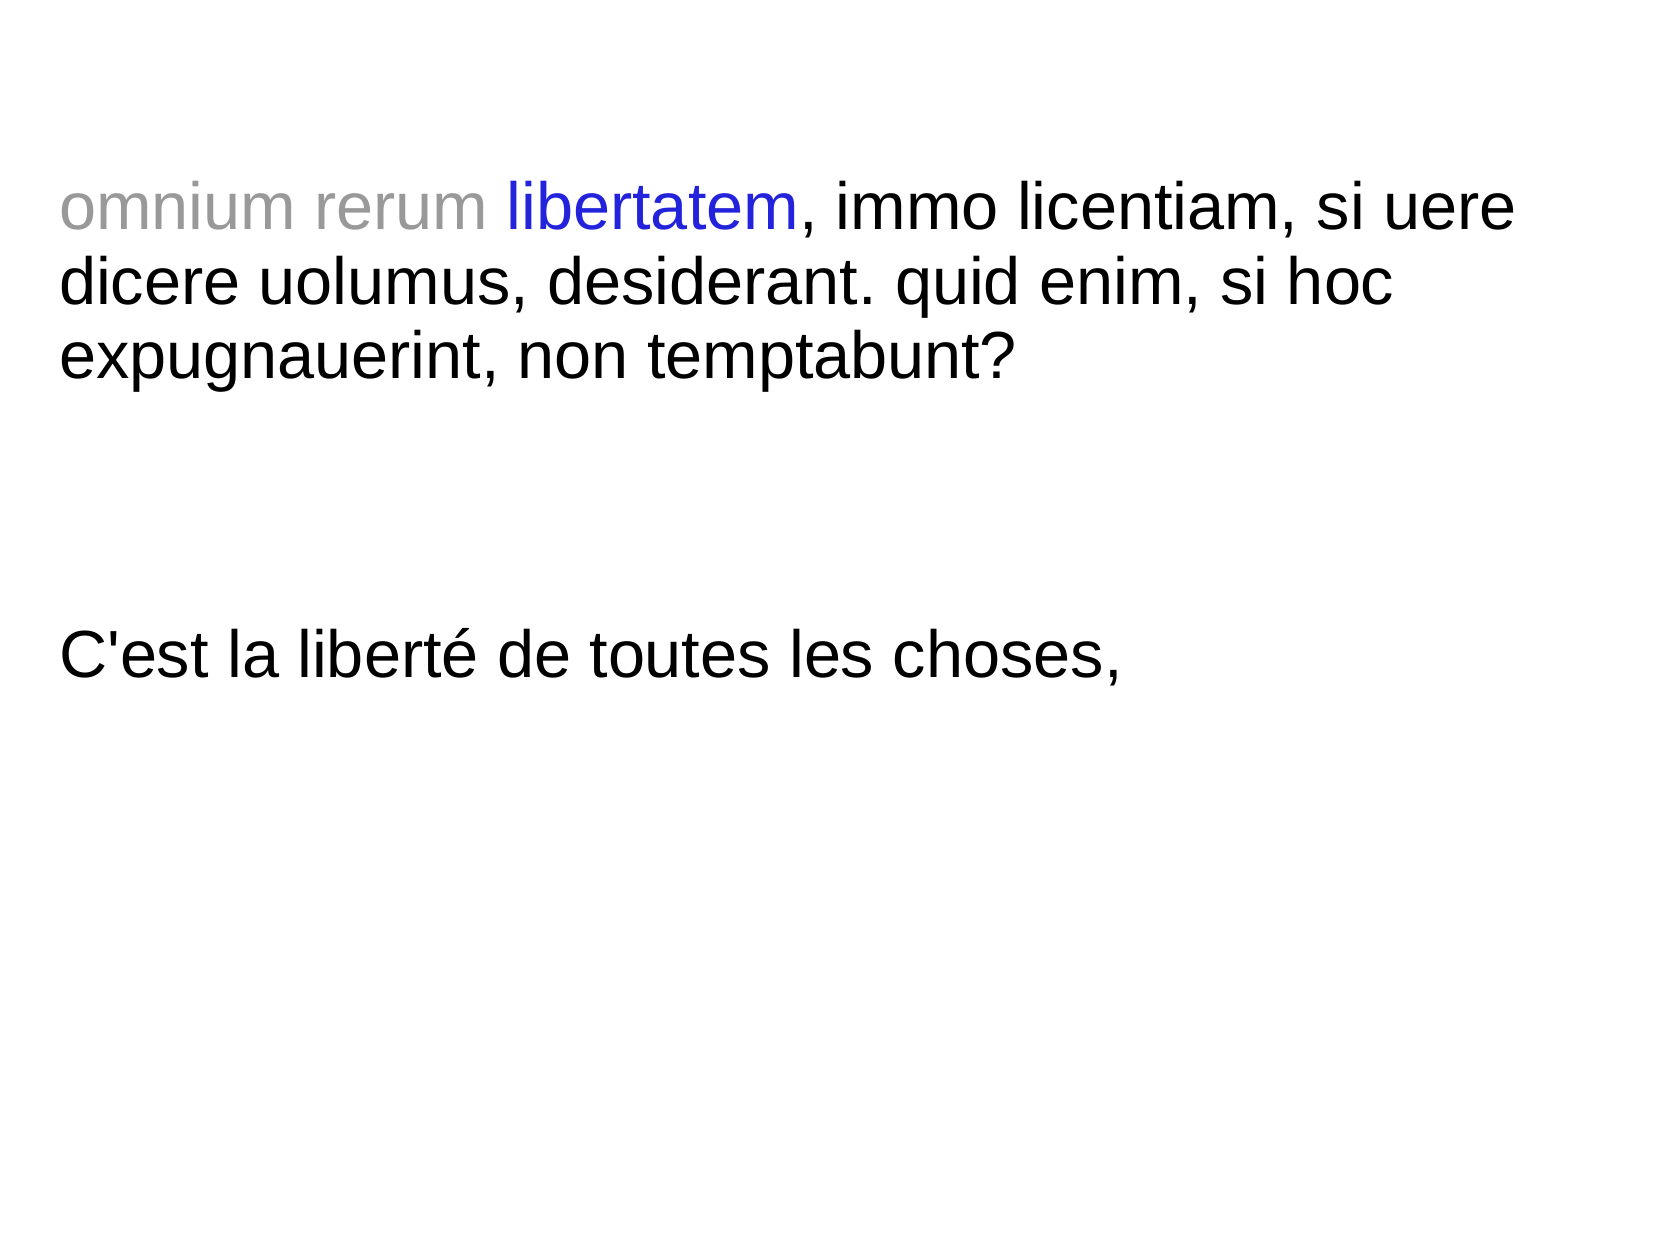

#
omnium rerum libertatem, immo licentiam, si uere dicere uolumus, desiderant. quid enim, si hoc expugnauerint, non temptabunt?
C'est la liberté de toutes les choses,